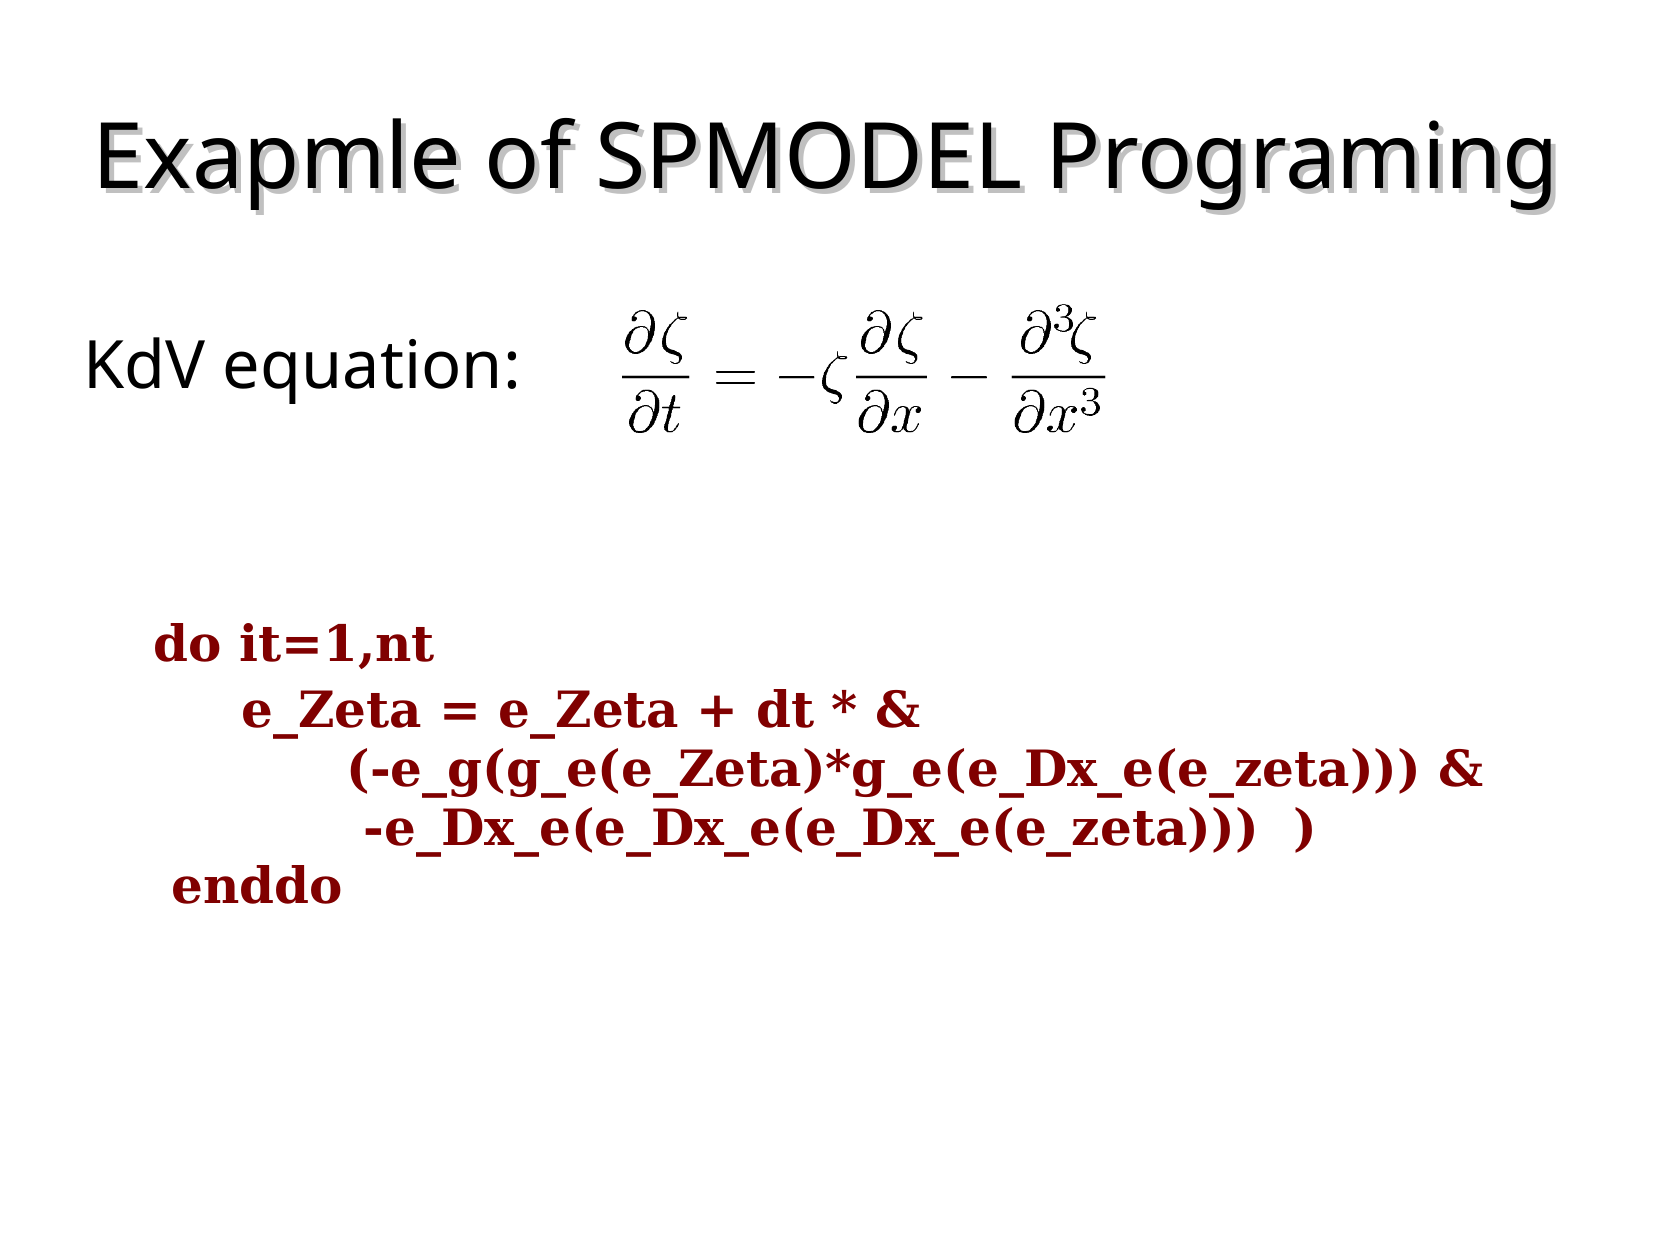

# Exapmle of SPMODEL Programing
KdV equation:
 do it=1,nt
 e_Zeta = e_Zeta + dt * &
 (-e_g(g_e(e_Zeta)*g_e(e_Dx_e(e_zeta))) &
 -e_Dx_e(e_Dx_e(e_Dx_e(e_zeta))) )
 enddo